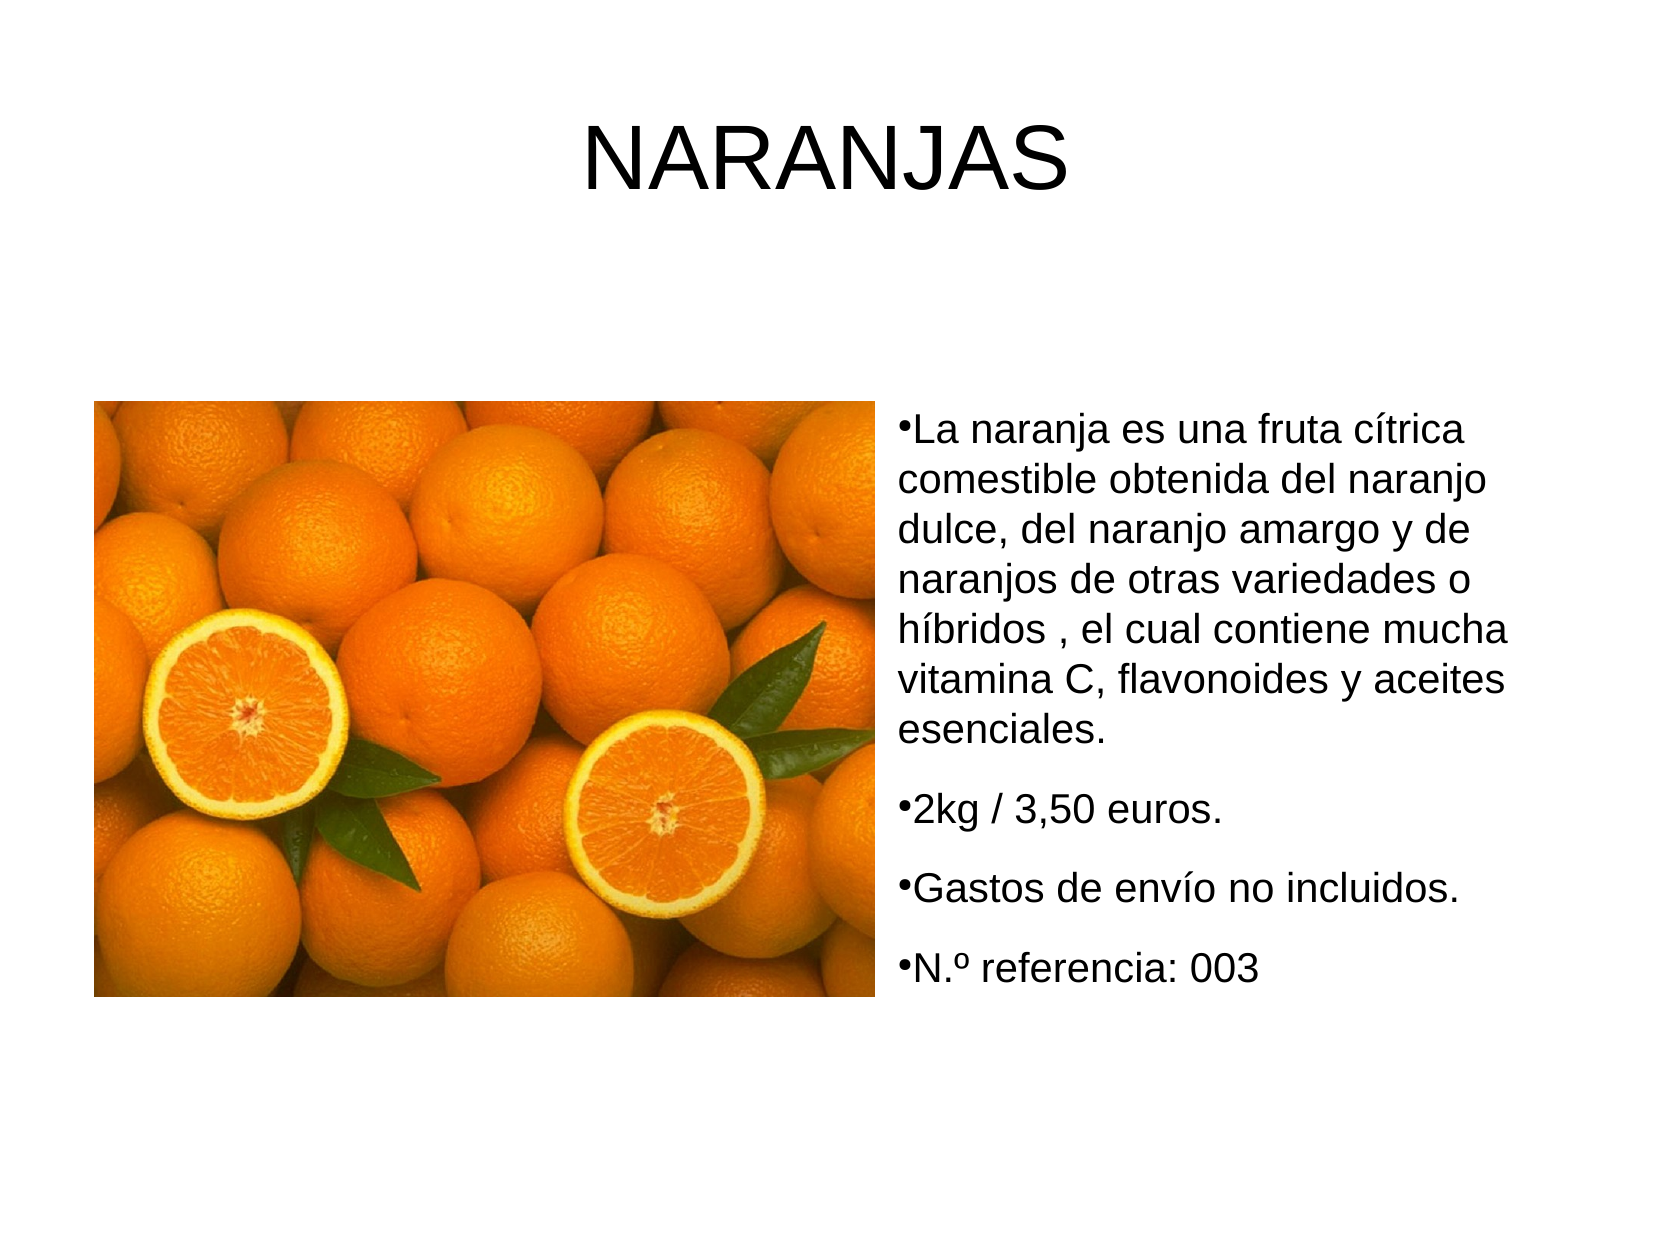

# NARANJAS
La naranja es una fruta cítrica comestible obtenida del naranjo dulce, del naranjo amargo y de naranjos de otras variedades o híbridos , el cual contiene mucha vitamina C, flavonoides y aceites esenciales.
2kg / 3,50 euros.
Gastos de envío no incluidos.
N.º referencia: 003